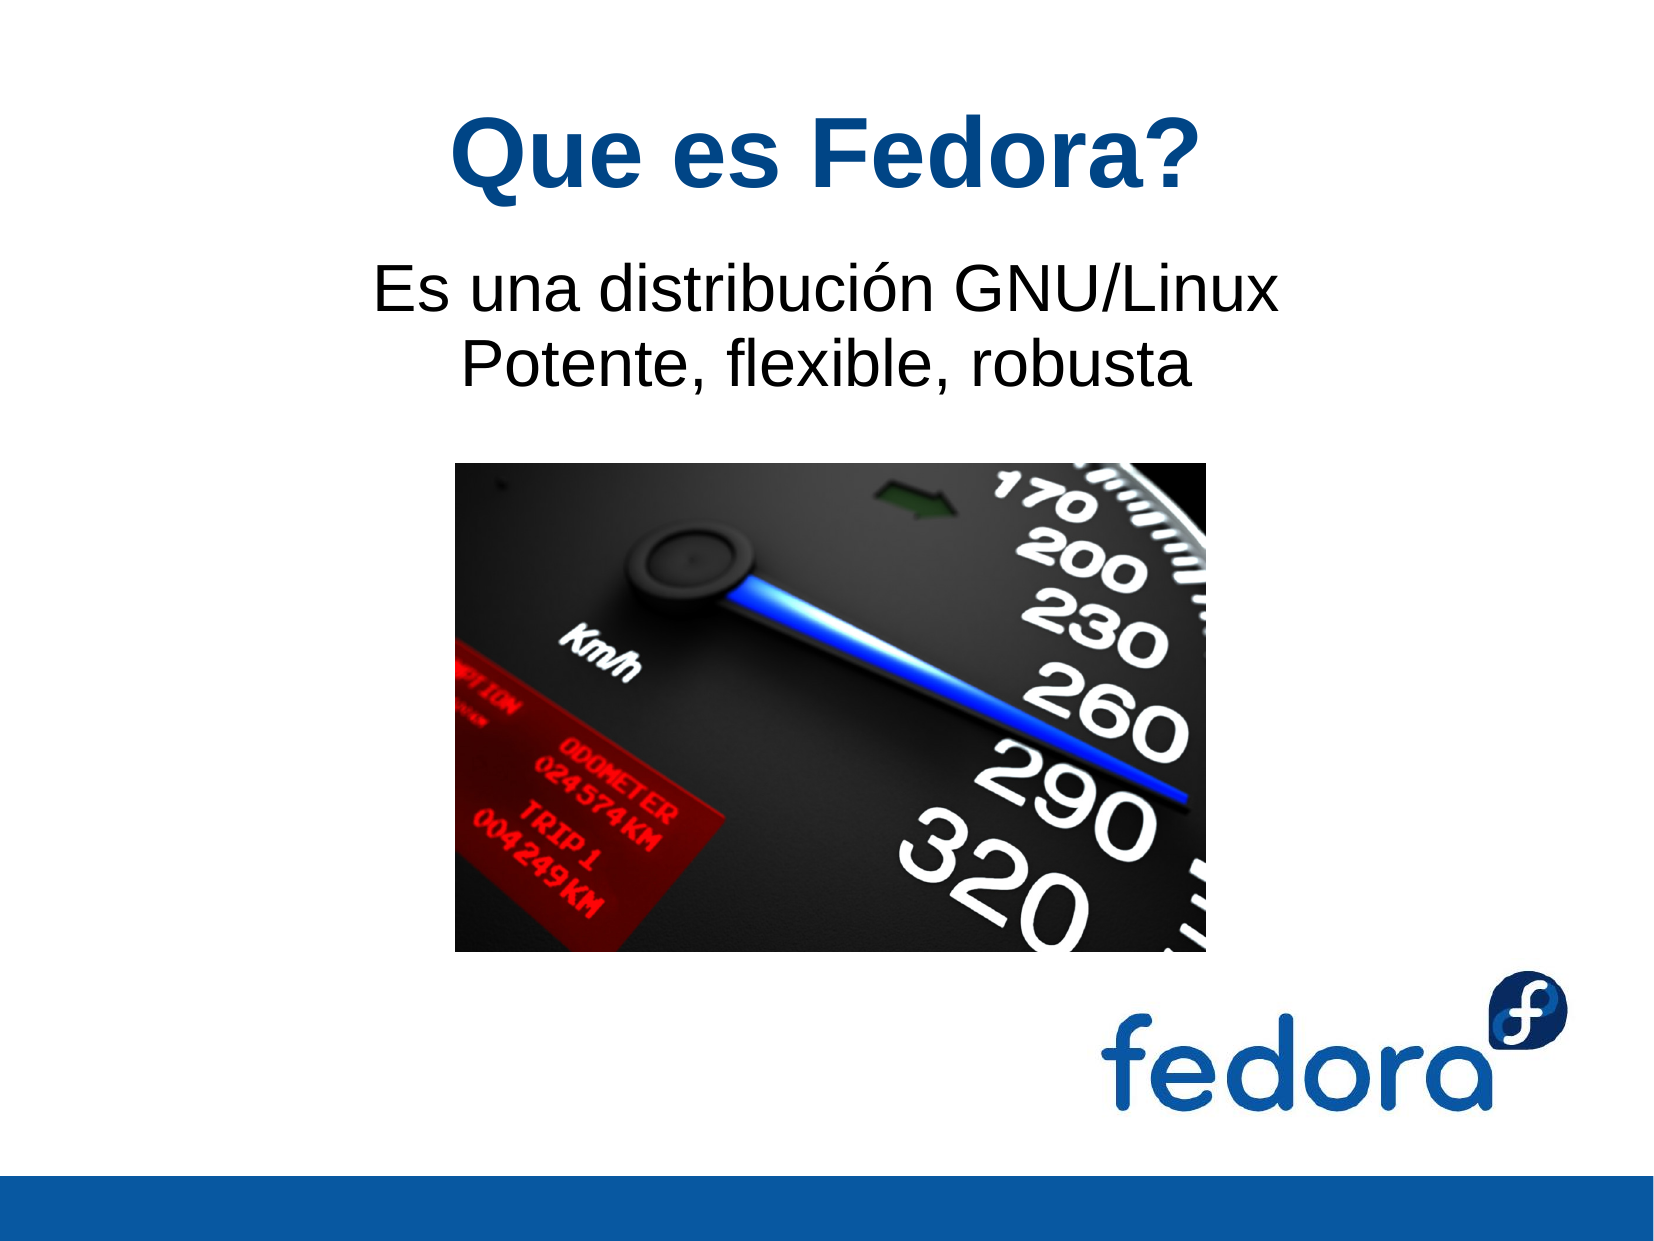

# Que es Fedora?
Es una distribución GNU/Linux
Potente, flexible, robusta